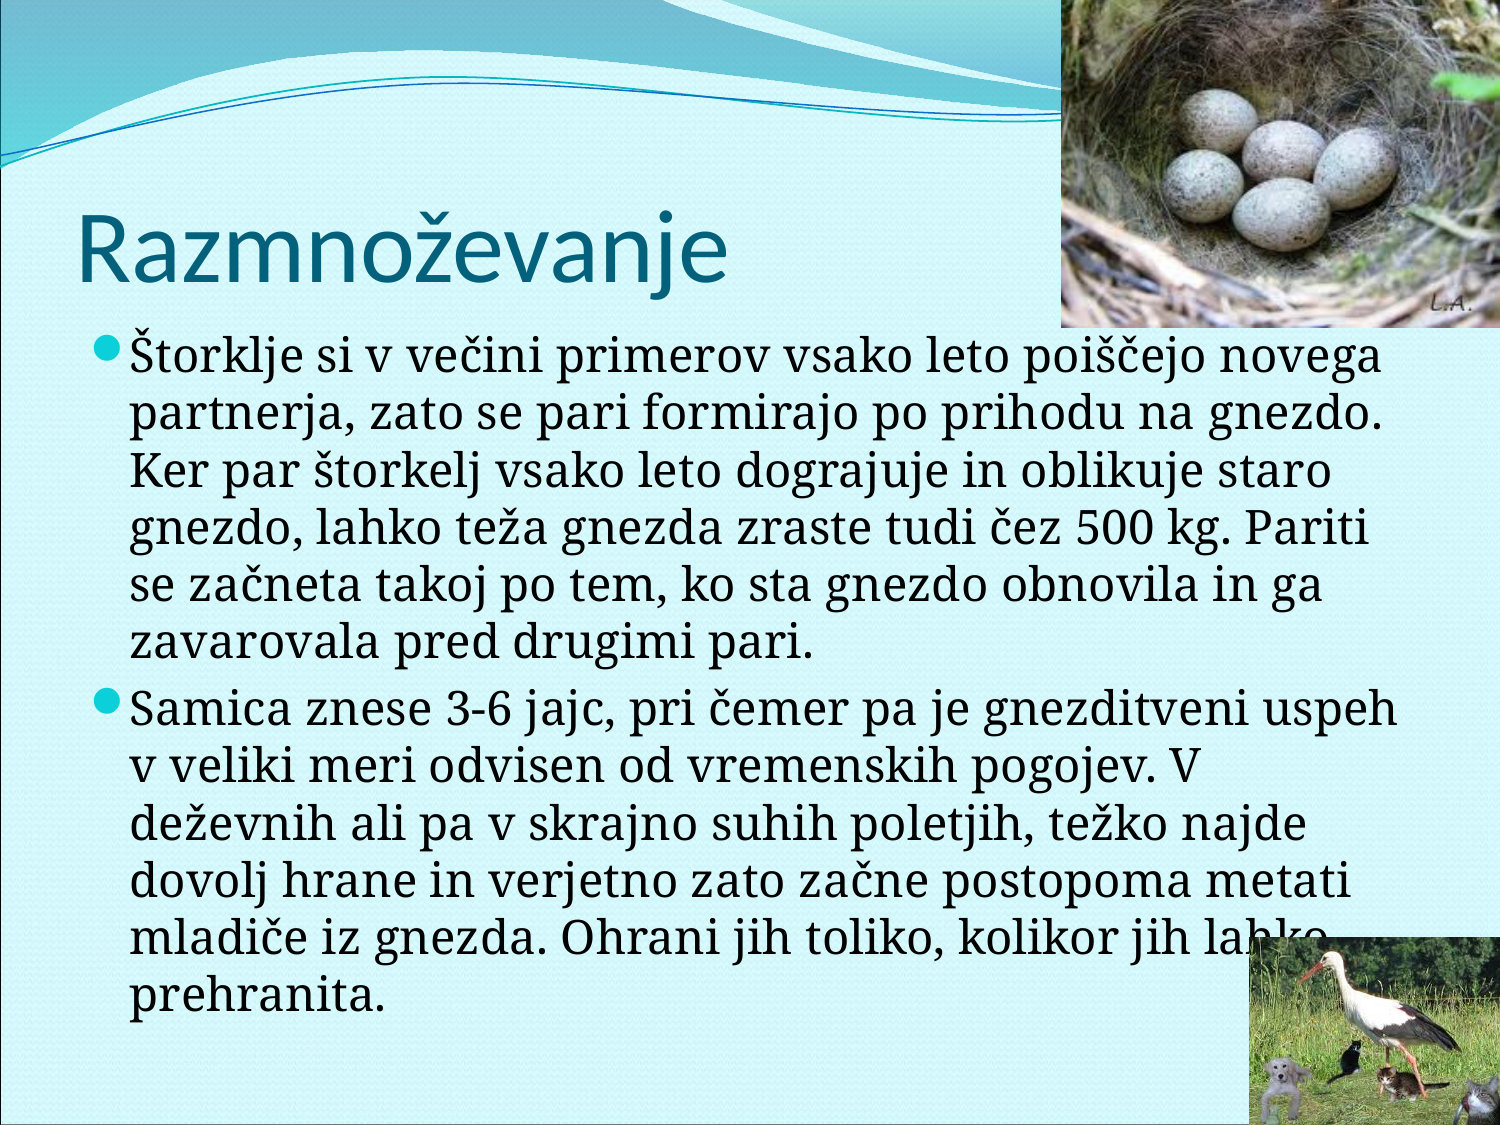

# Razmnoževanje
Štorklje si v večini primerov vsako leto poiščejo novega partnerja, zato se pari formirajo po prihodu na gnezdo. Ker par štorkelj vsako leto dograjuje in oblikuje staro gnezdo, lahko teža gnezda zraste tudi čez 500 kg. Pariti se začneta takoj po tem, ko sta gnezdo obnovila in ga zavarovala pred drugimi pari.
Samica znese 3-6 jajc, pri čemer pa je gnezditveni uspeh v veliki meri odvisen od vremenskih pogojev. V deževnih ali pa v skrajno suhih poletjih, težko najde dovolj hrane in verjetno zato začne postopoma metati mladiče iz gnezda. Ohrani jih toliko, kolikor jih lahko prehranita.